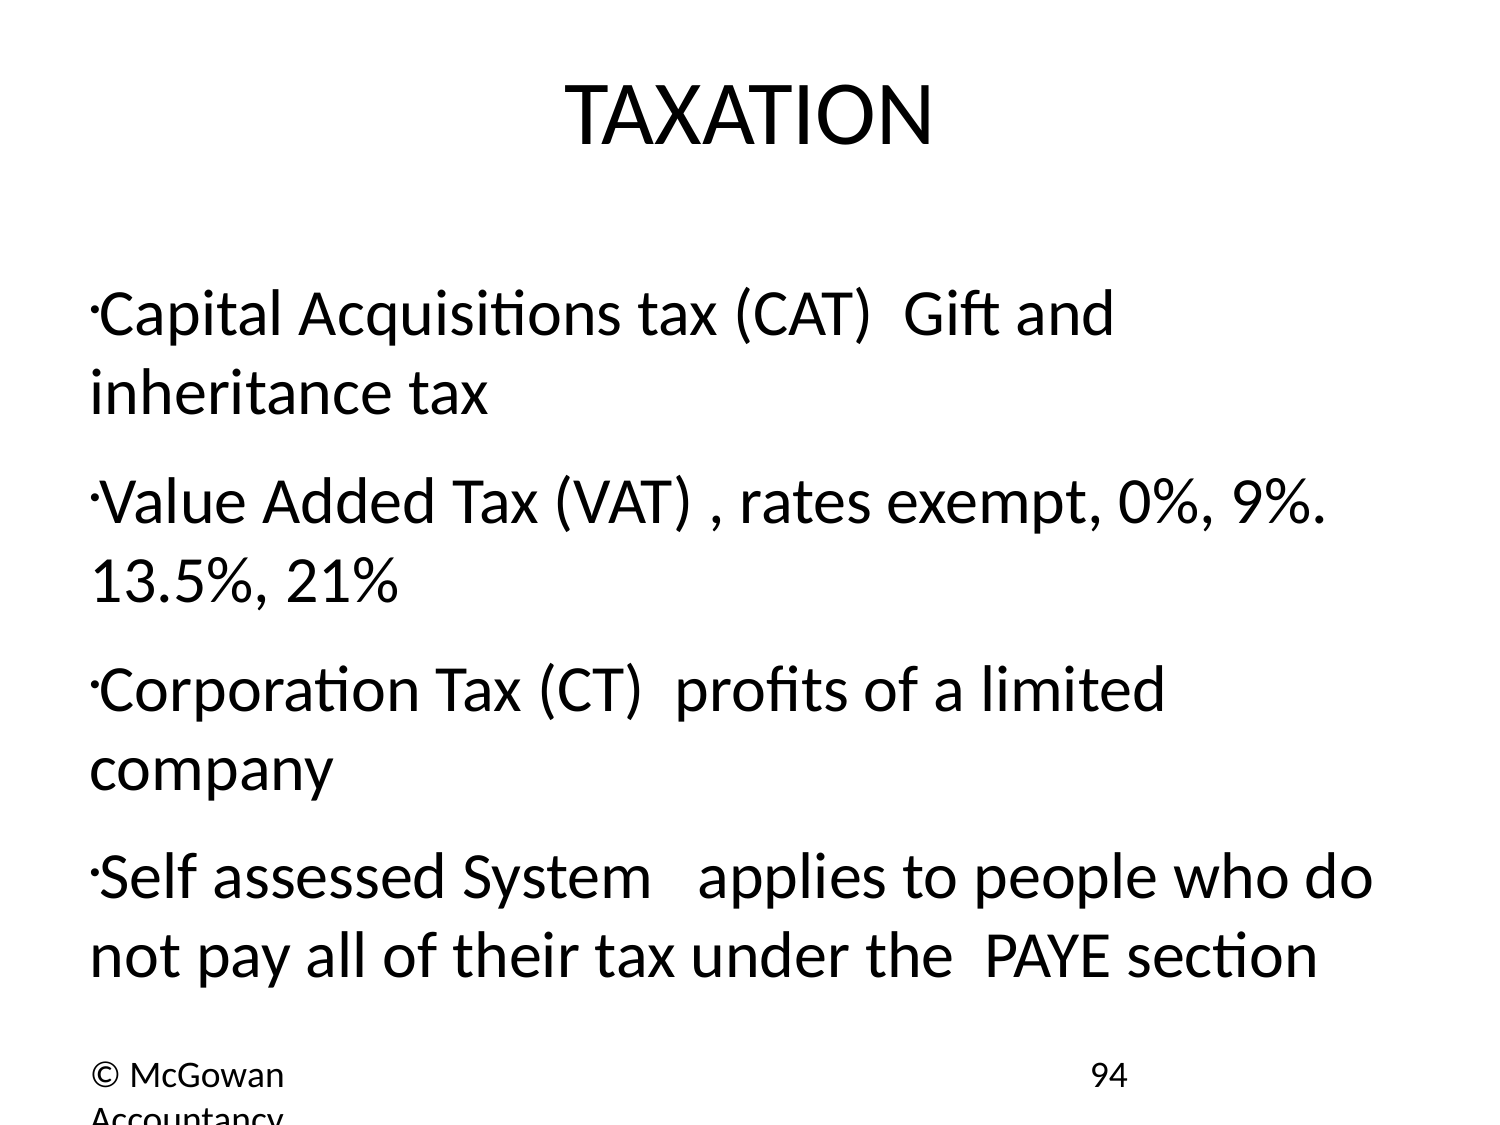

# TAXATION
Capital Acquisitions tax (CAT) Gift and inheritance tax
Value Added Tax (VAT) , rates exempt, 0%, 9%. 13.5%, 21%
Corporation Tax (CT) profits of a limited company
Self assessed System applies to people who do not pay all of their tax under the PAYE section
© McGowan Accountancy Services
94